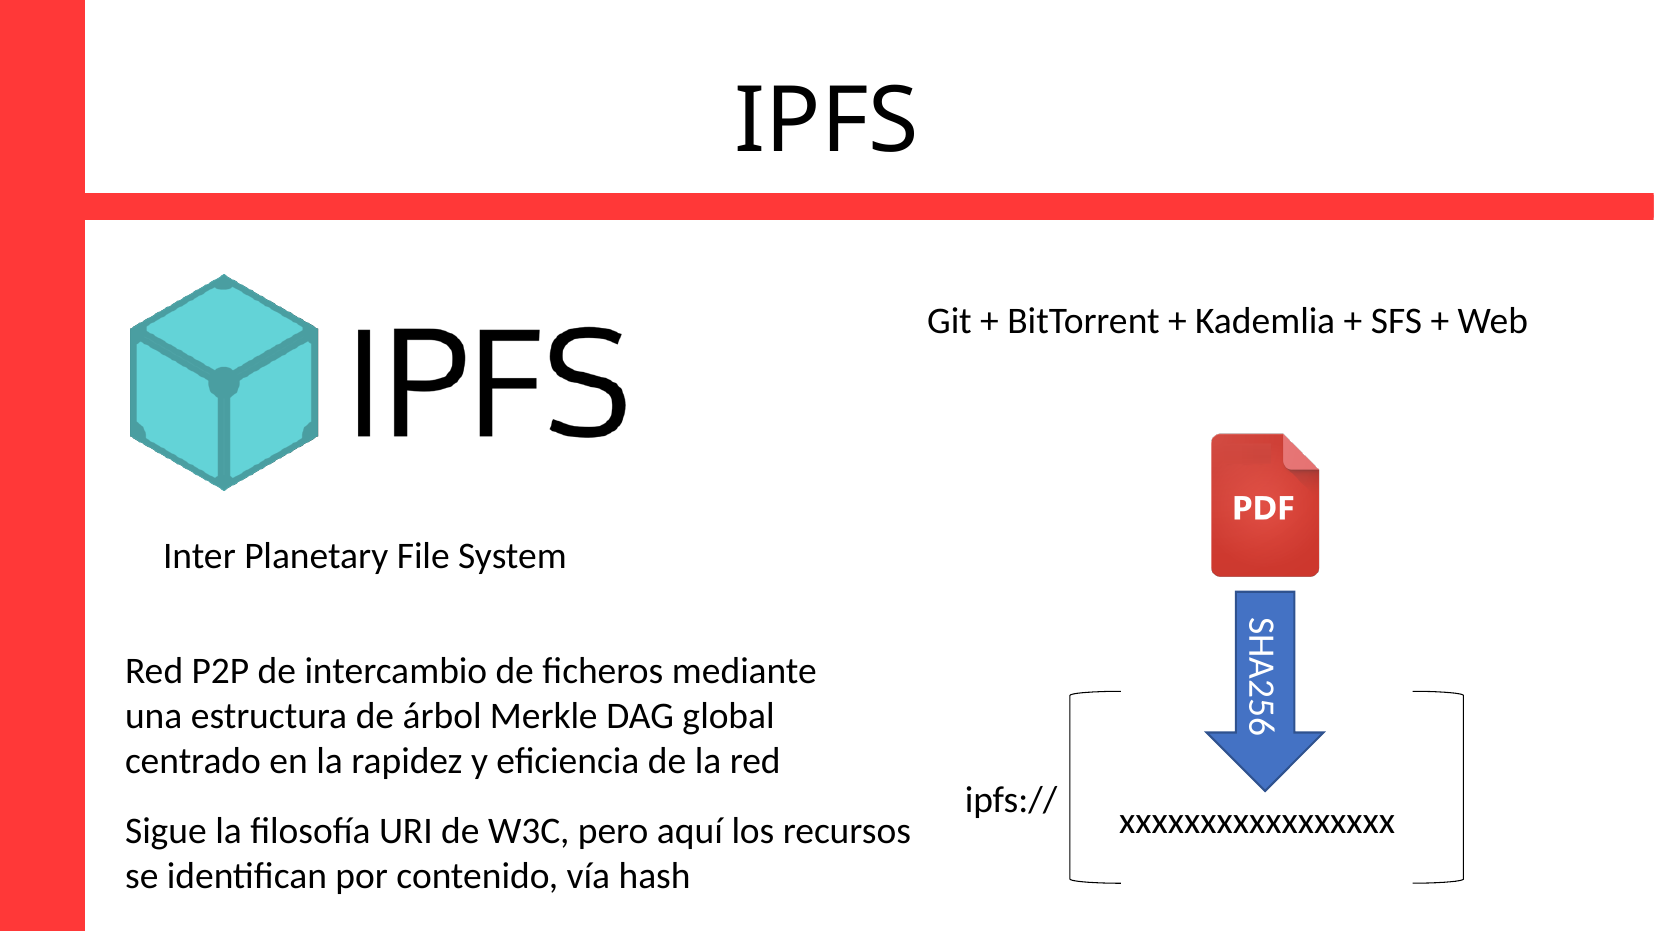

# IPFS
Git + BitTorrent + Kademlia + SFS + Web
Inter Planetary File System
SHA256
Red P2P de intercambio de ficheros mediante una estructura de árbol Merkle DAG global centrado en la rapidez y eficiencia de la red
ipfs://
xxxxxxxxxxxxxxxxx
Sigue la filosofía URI de W3C, pero aquí los recursos se identifican por contenido, vía hash